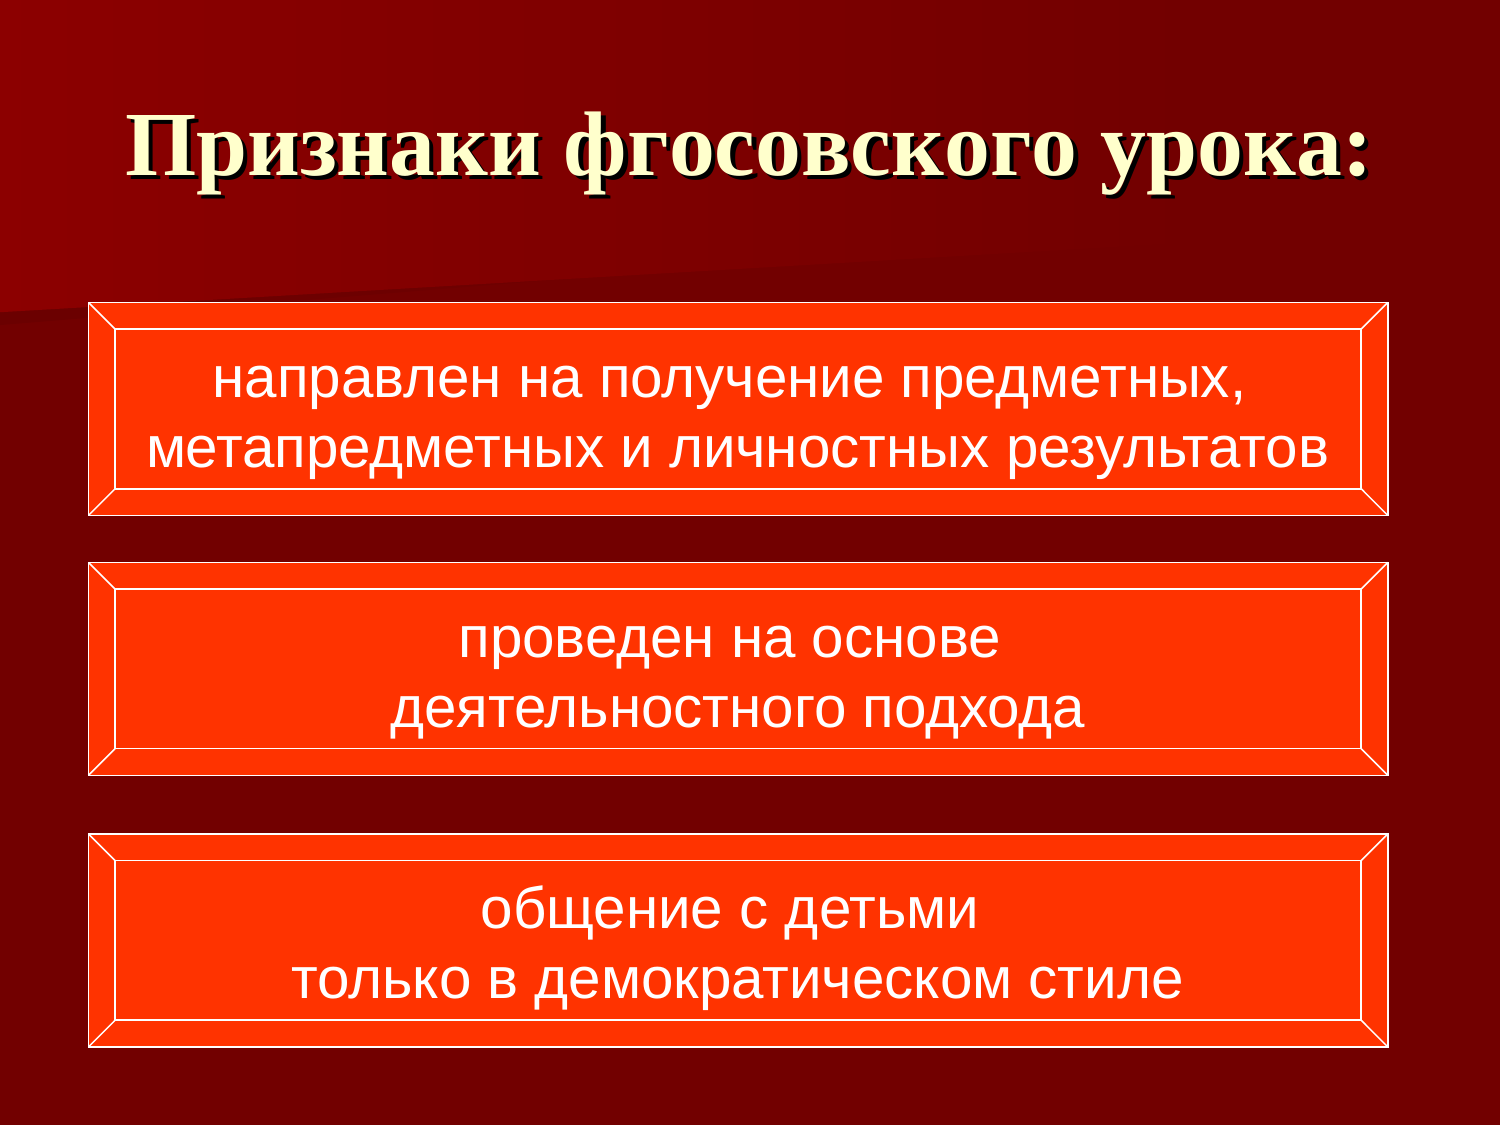

# Признаки фгосовского урока:
направлен на получение предметных,
метапредметных и личностных результатов
проведен на основе
деятельностного подхода
общение с детьми
только в демократическом стиле